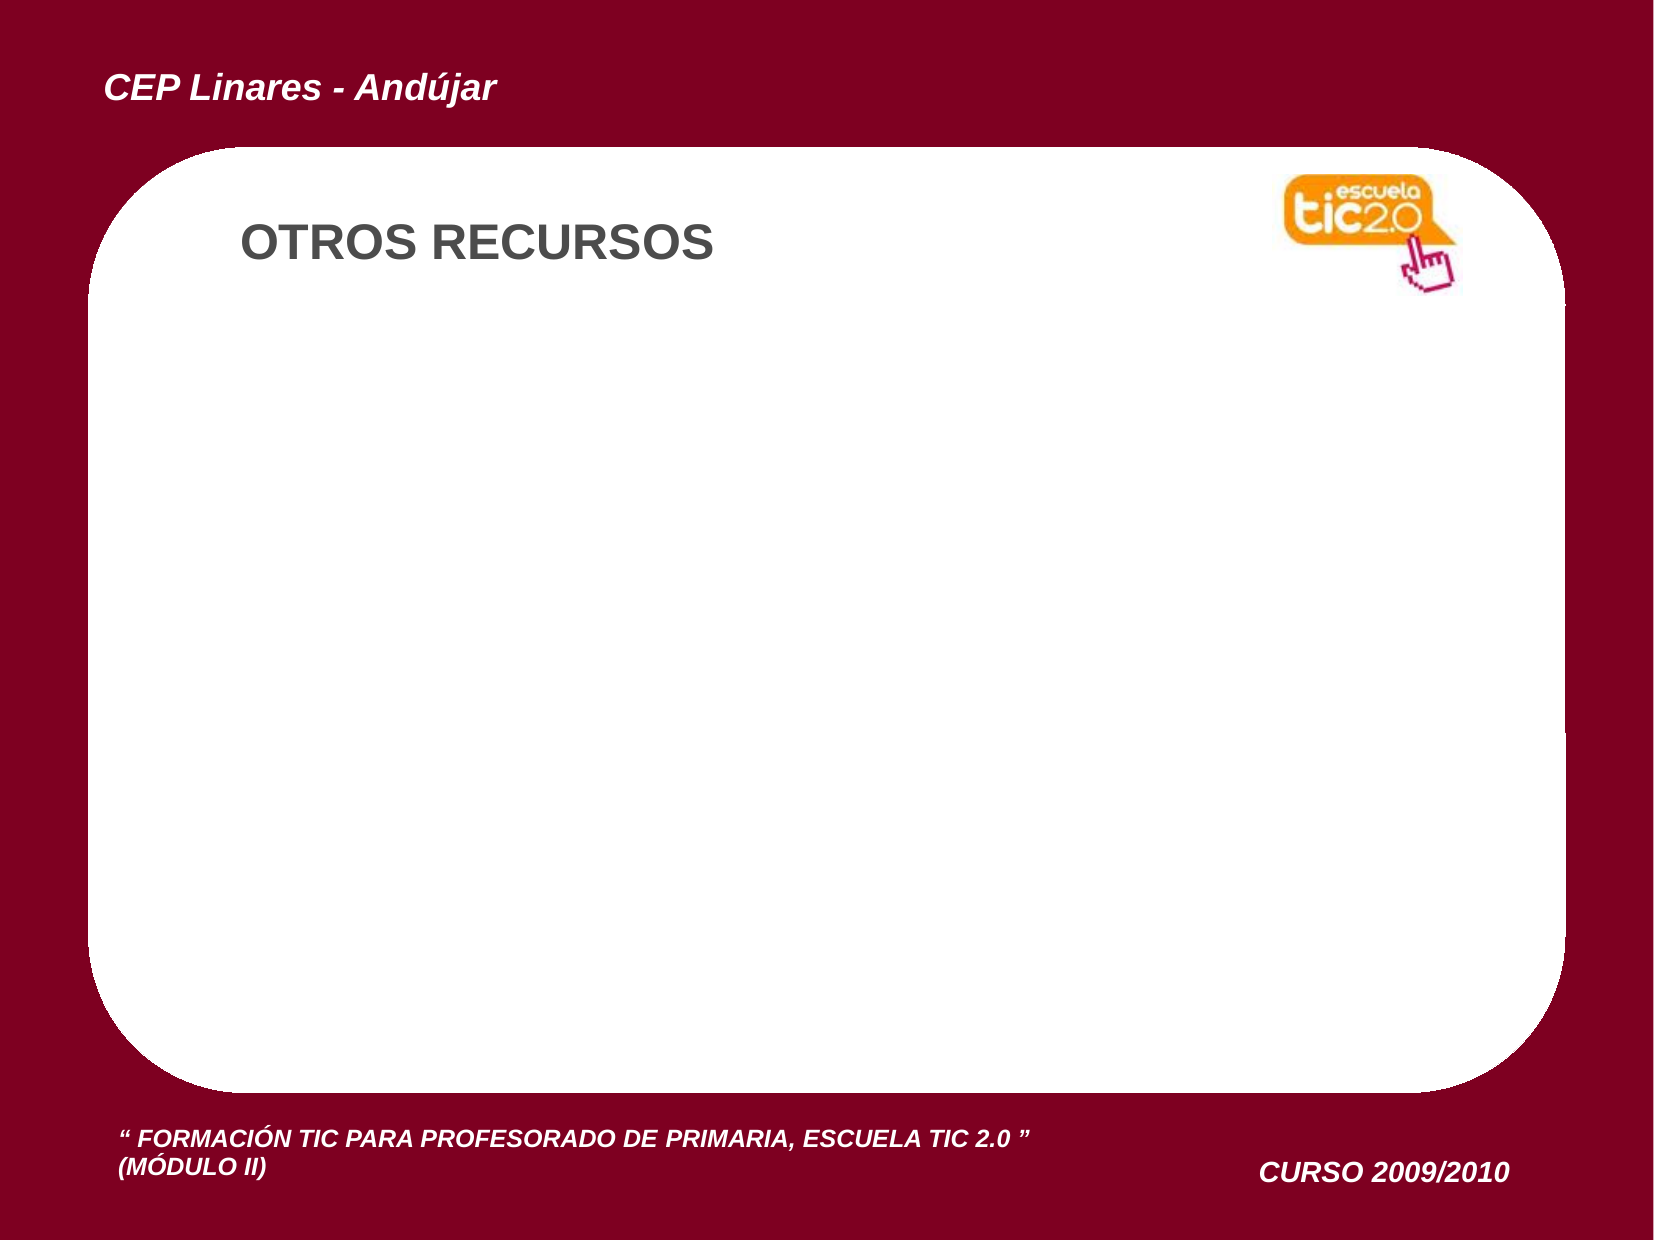

OTROS RECURSOS
TECLADO RÁPIDO EN GUADALINEX
Ctrol + X = cortar
Ctrol + C = copiar
Ctrol + V = pegar
Ctrol + + = aumentar zoom
Ctrol + - = disminuir zoom
F11 = Pantalla Completa
Alt + F2 = recuperar paneles (escribir paneles) ó Menú Aplicaciones/Herramientas del Sistema/Restaurar paneles.
Fn + F5 = cambiar prioridad de visualización